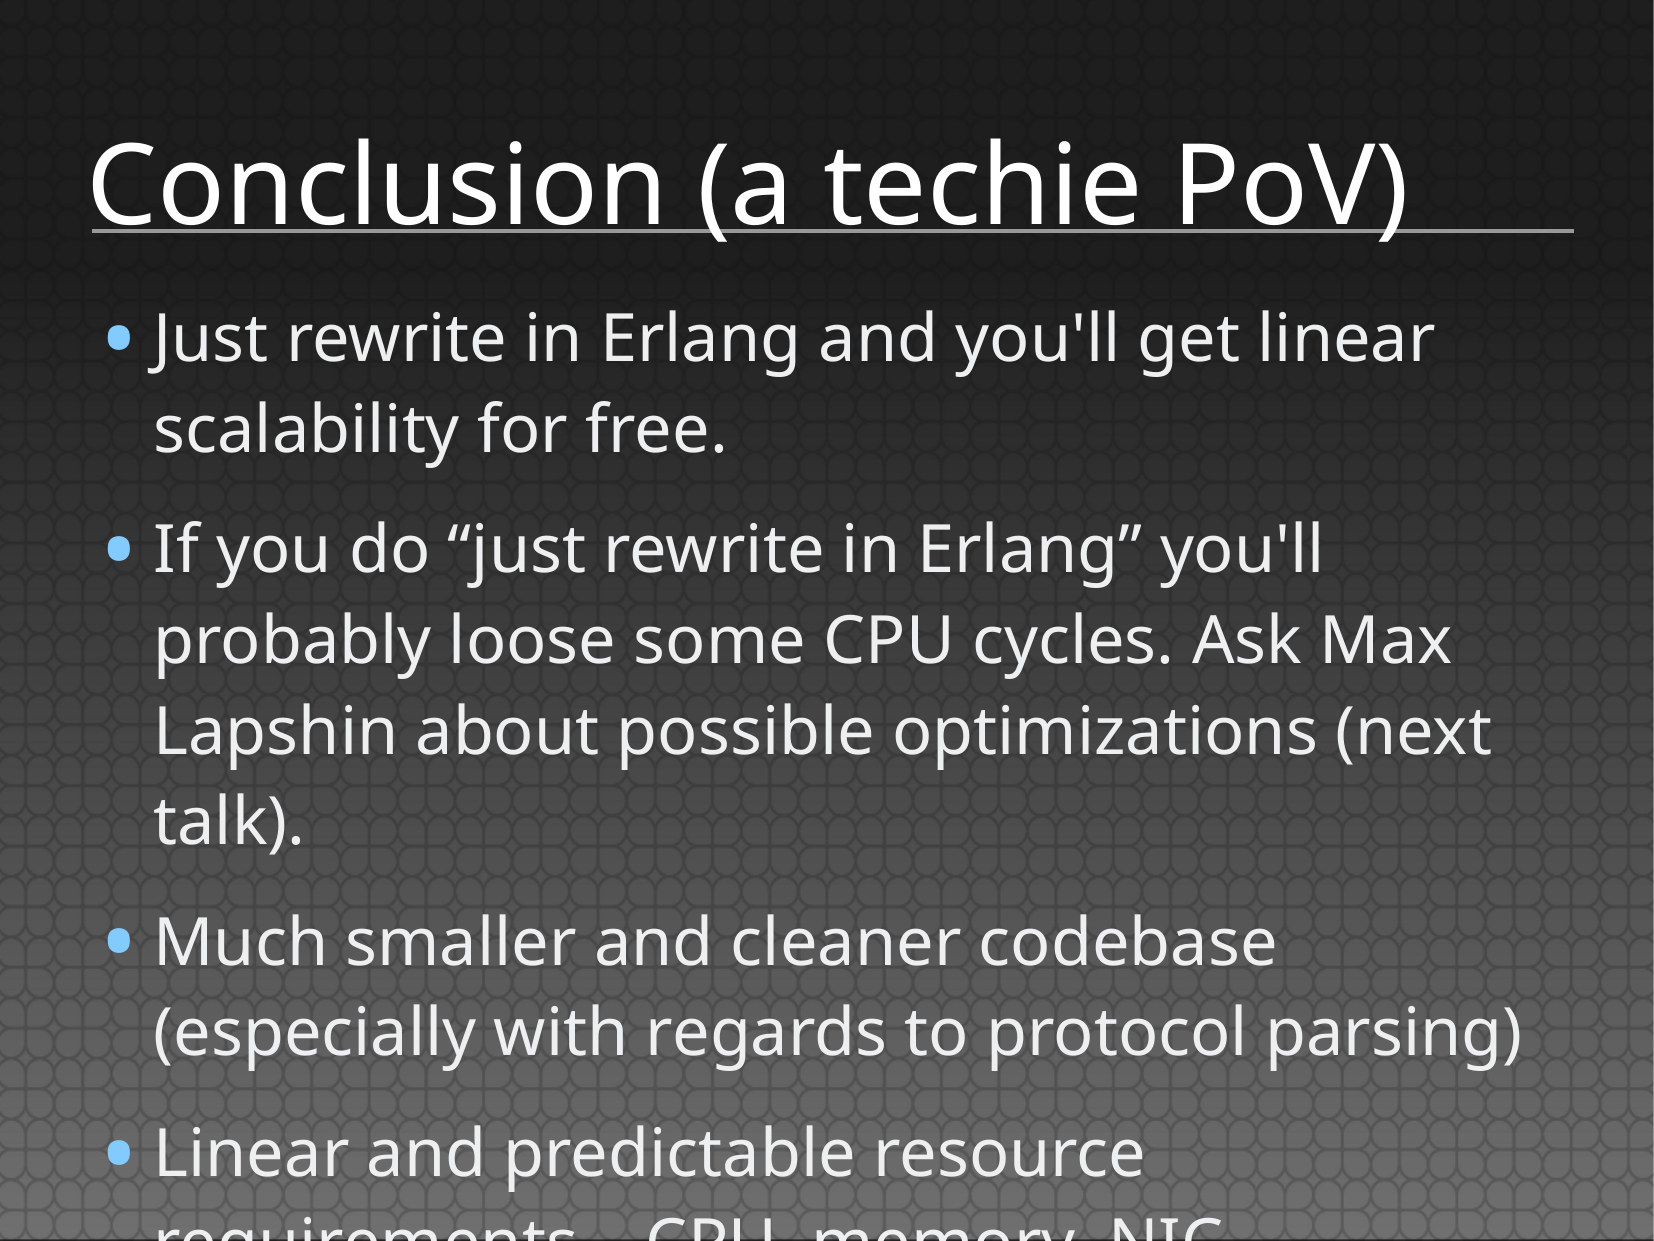

# Conclusion (a techie PoV)
Just rewrite in Erlang and you'll get linear scalability for free.
If you do “just rewrite in Erlang” you'll probably loose some CPU cycles. Ask Max Lapshin about possible optimizations (next talk).
Much smaller and cleaner codebase (especially with regards to protocol parsing)
Linear and predictable resource requirements – CPU, memory, NIC throughput.